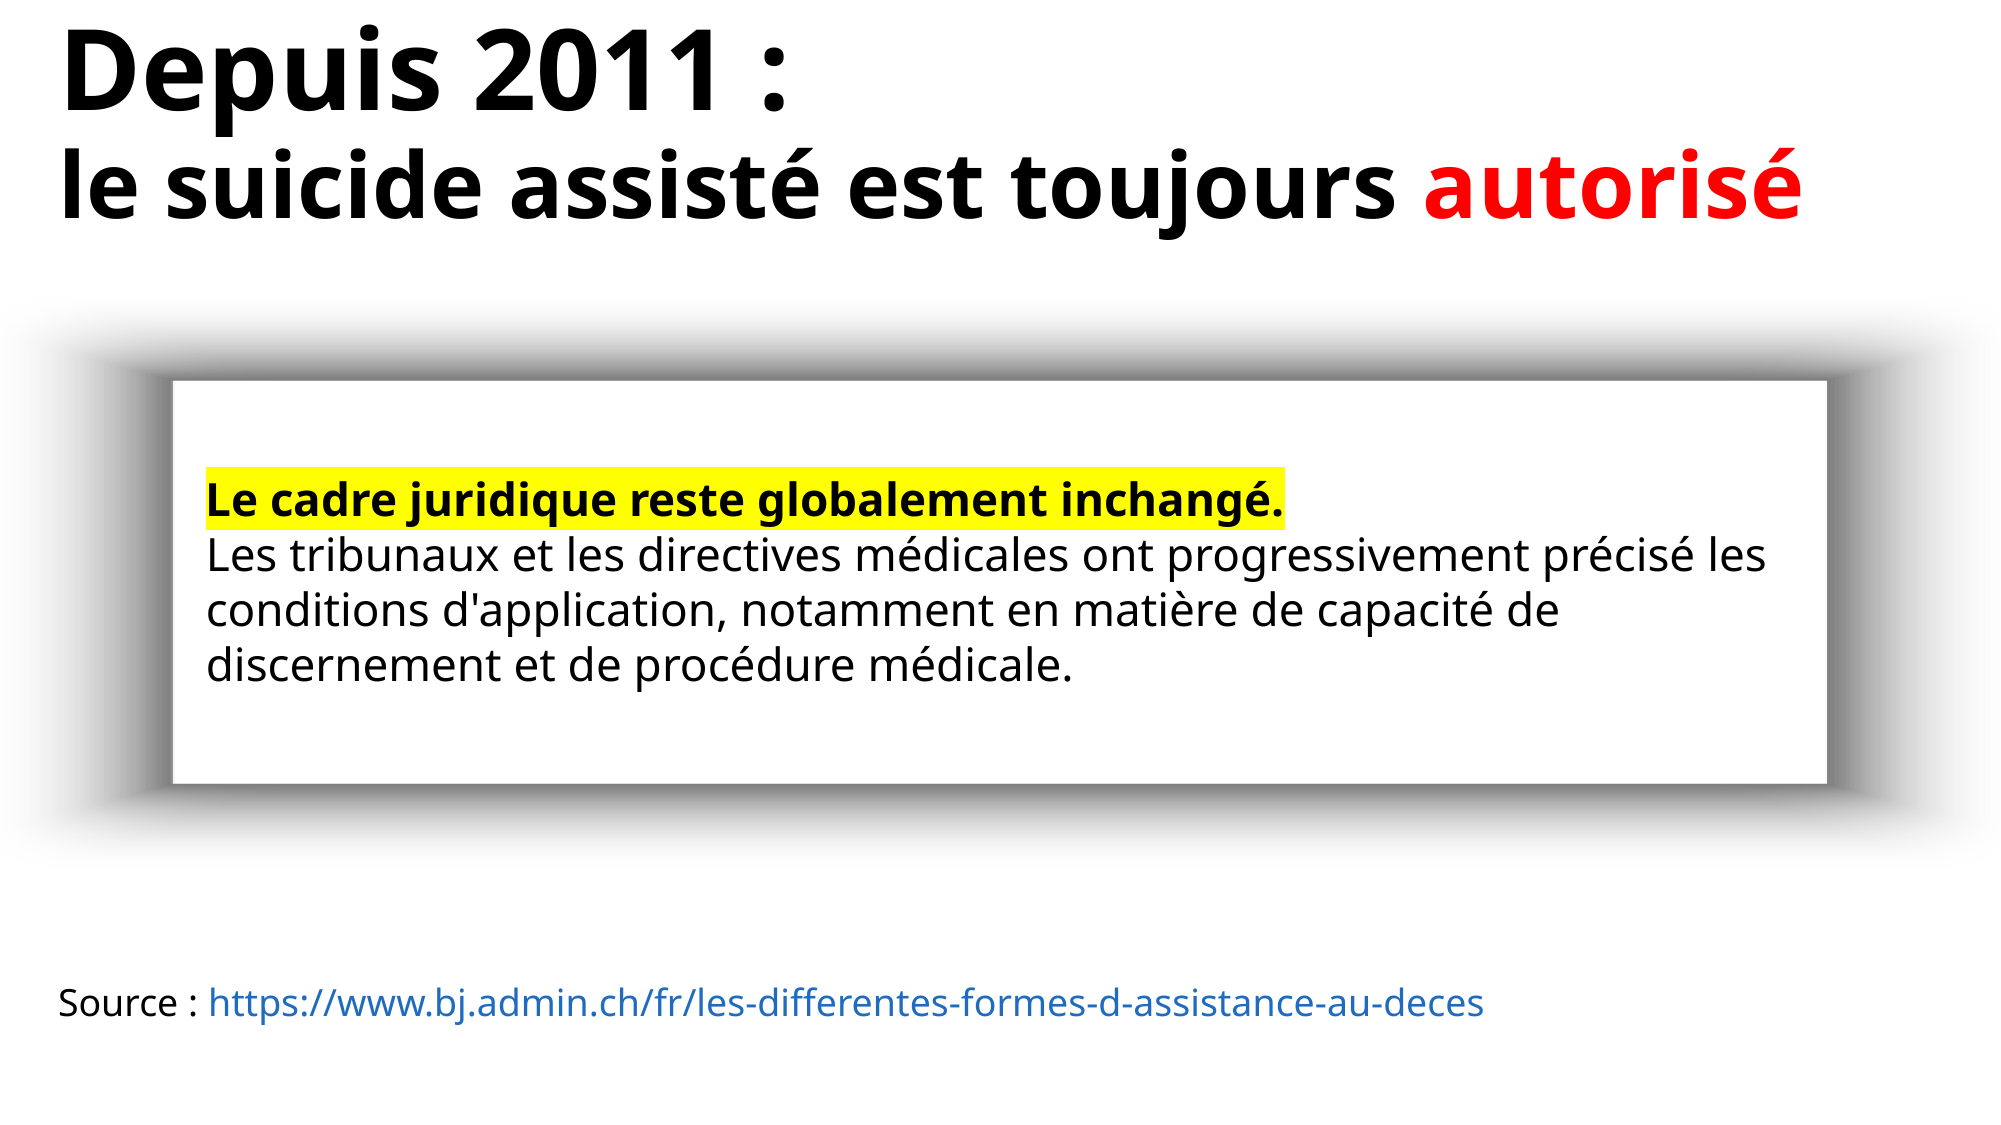

Depuis 2011 :
le suicide assisté est toujours autorisé
Le cadre juridique reste globalement inchangé.
Les tribunaux et les directives médicales ont progressivement précisé les conditions d'application, notamment en matière de capacité de discernement et de procédure médicale.
Source : https://www.bj.admin.ch/fr/les-differentes-formes-d-assistance-au-deces